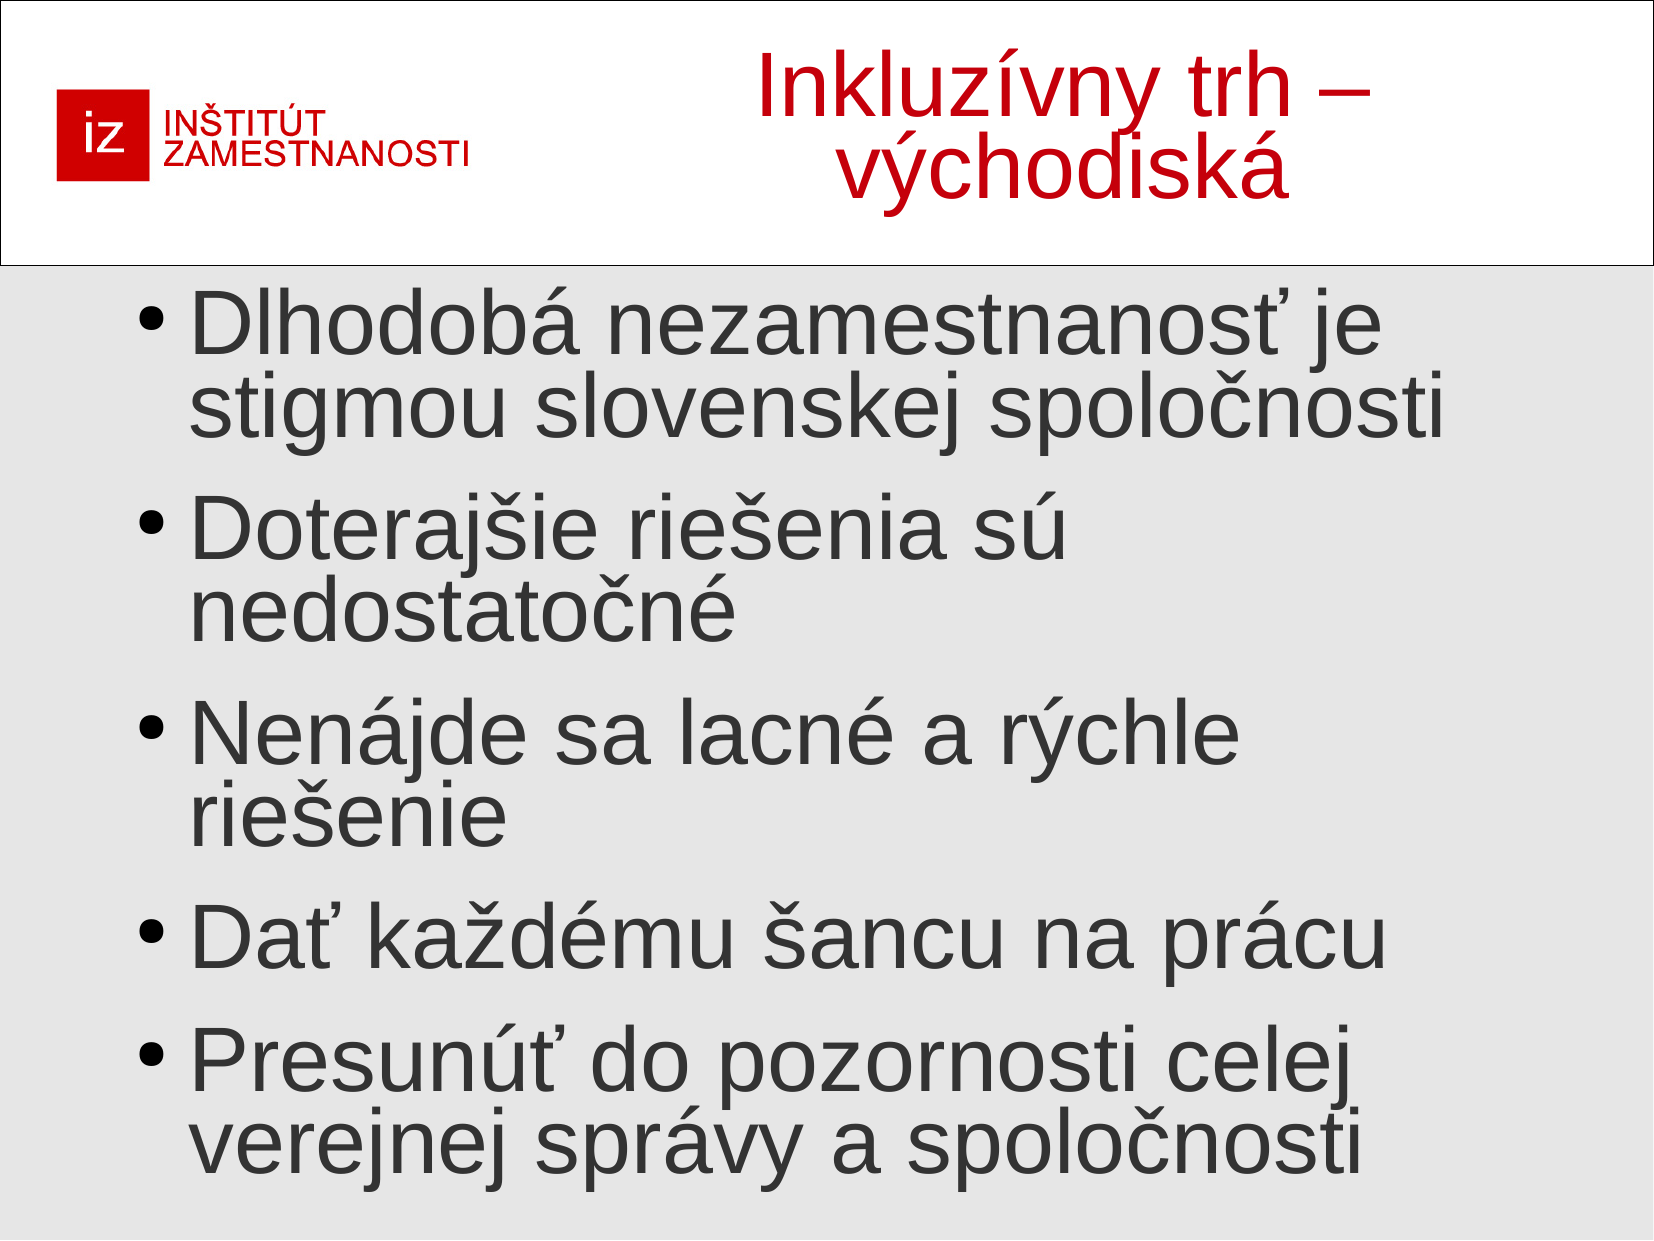

# Inkluzívny trh – východiská
Dlhodobá nezamestnanosť je stigmou slovenskej spoločnosti
Doterajšie riešenia sú nedostatočné
Nenájde sa lacné a rýchle riešenie
Dať každému šancu na prácu
Presunúť do pozornosti celej verejnej správy a spoločnosti